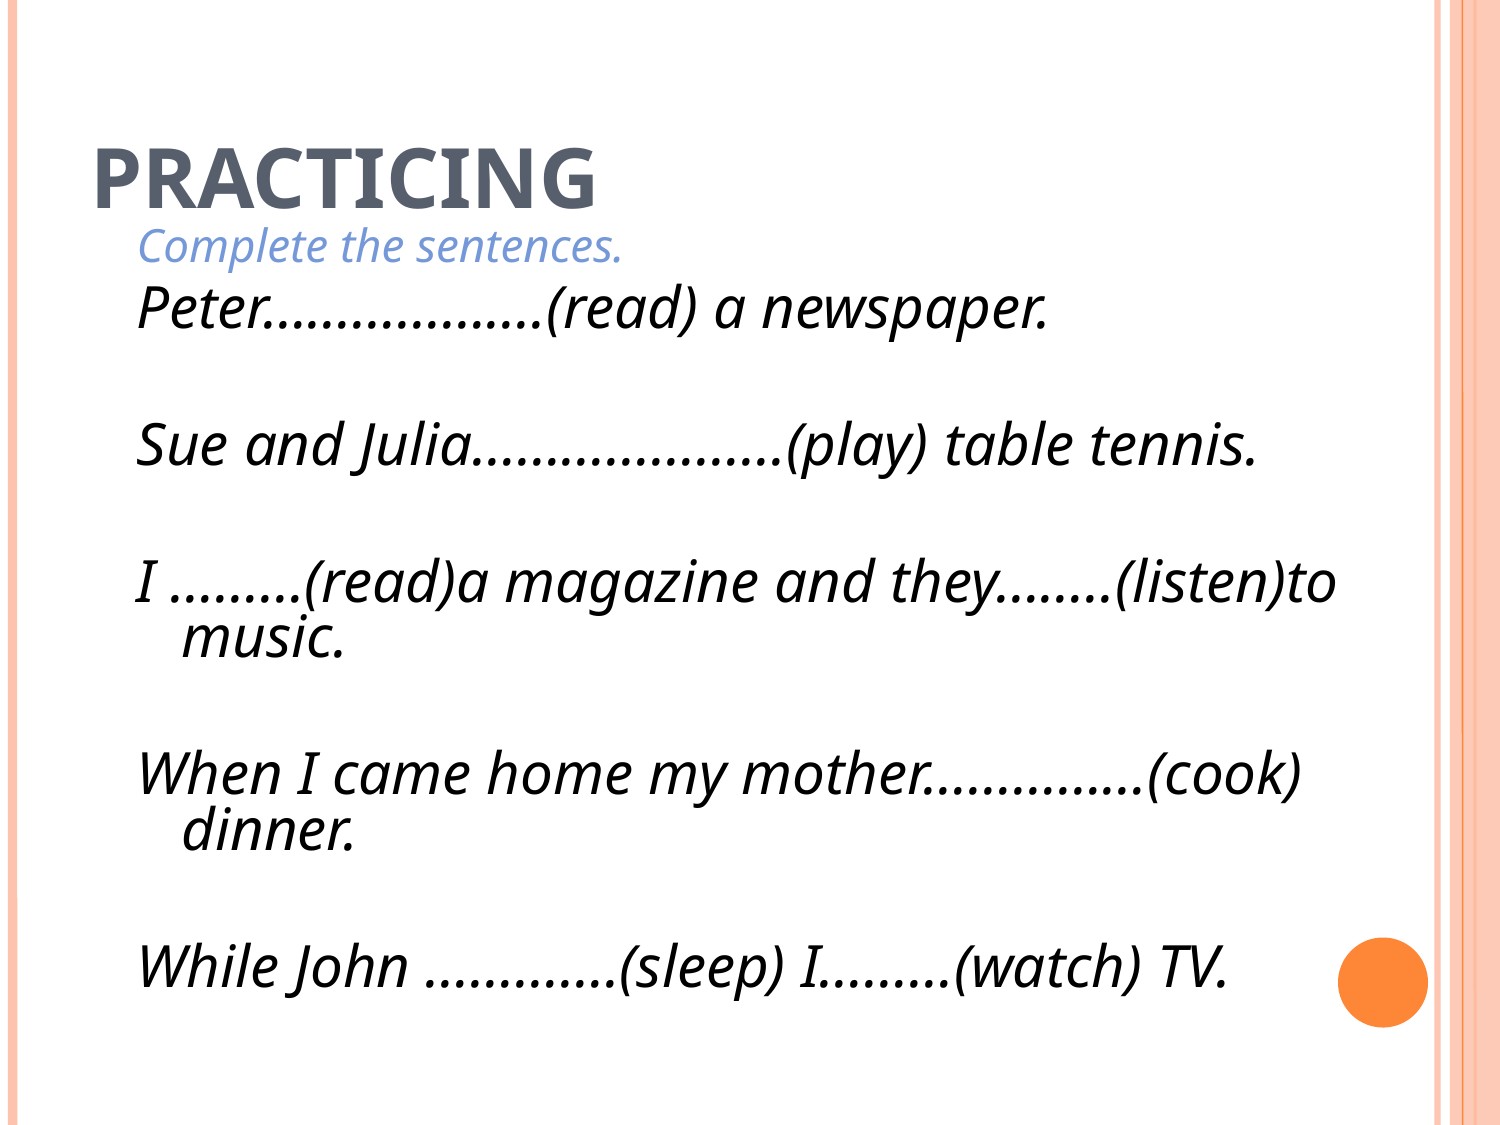

# PRACTICING
Complete the sentences.
Peter……………....(read) a newspaper.
Sue and Julia………………...(play) table tennis.
I ………(read)a magazine and they……..(listen)to music.
When I came home my mother……………(cook) dinner.
While John ………….(sleep) I………(watch) TV.